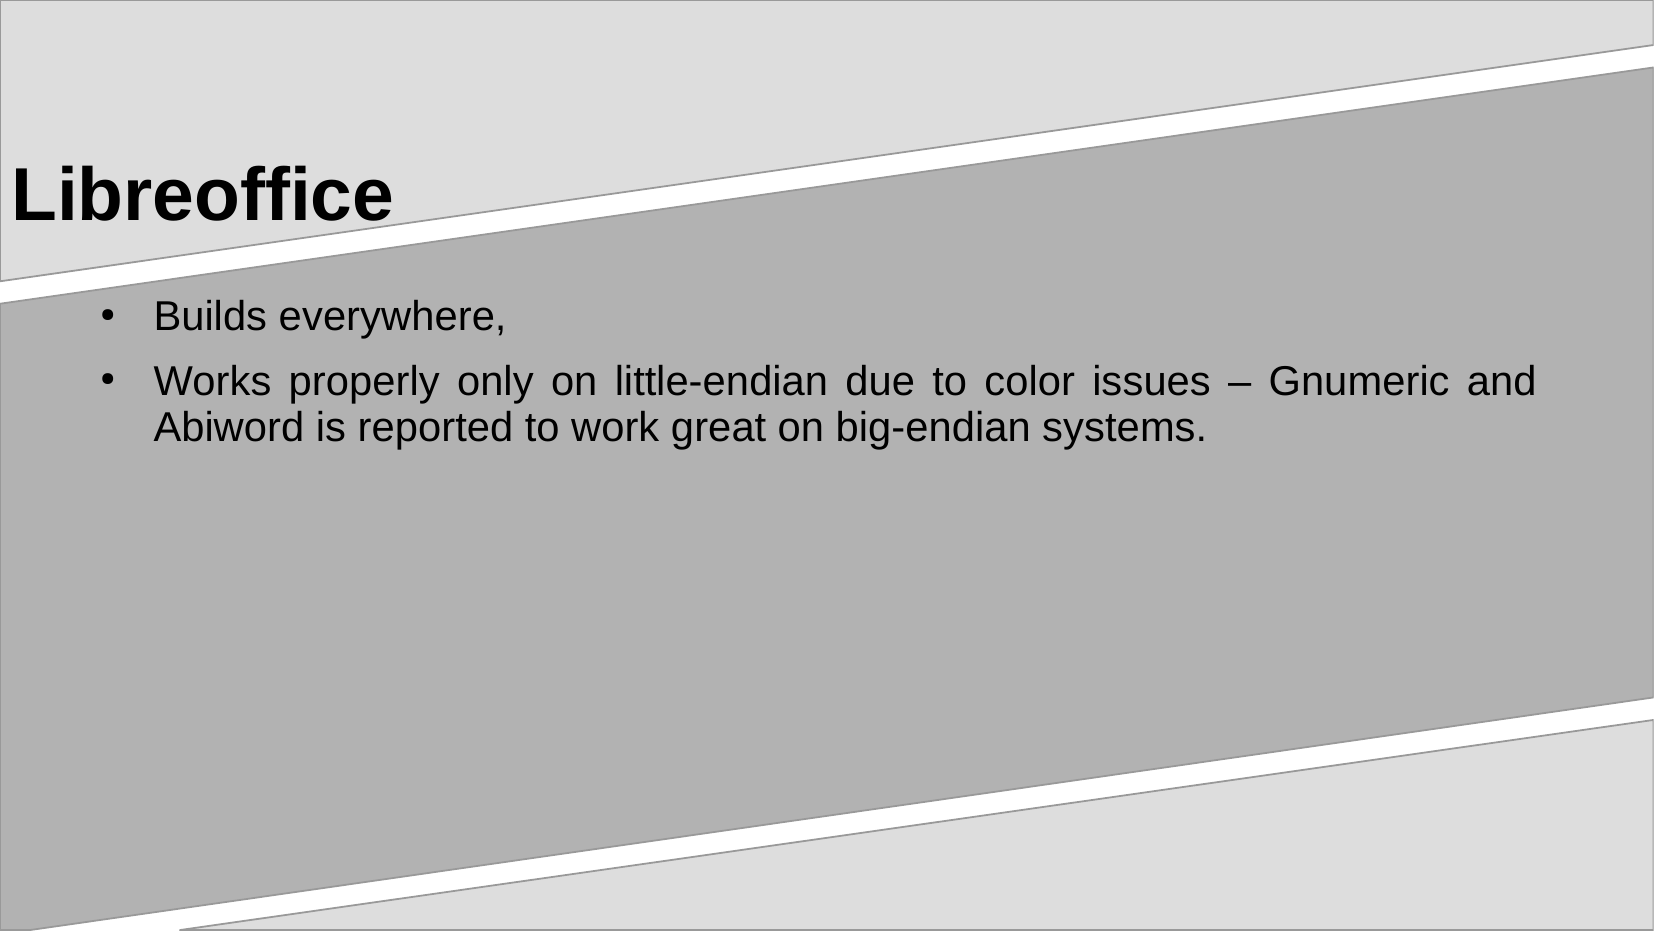

# Libreoffice
Builds everywhere,
Works properly only on little-endian due to color issues – Gnumeric and Abiword is reported to work great on big-endian systems.